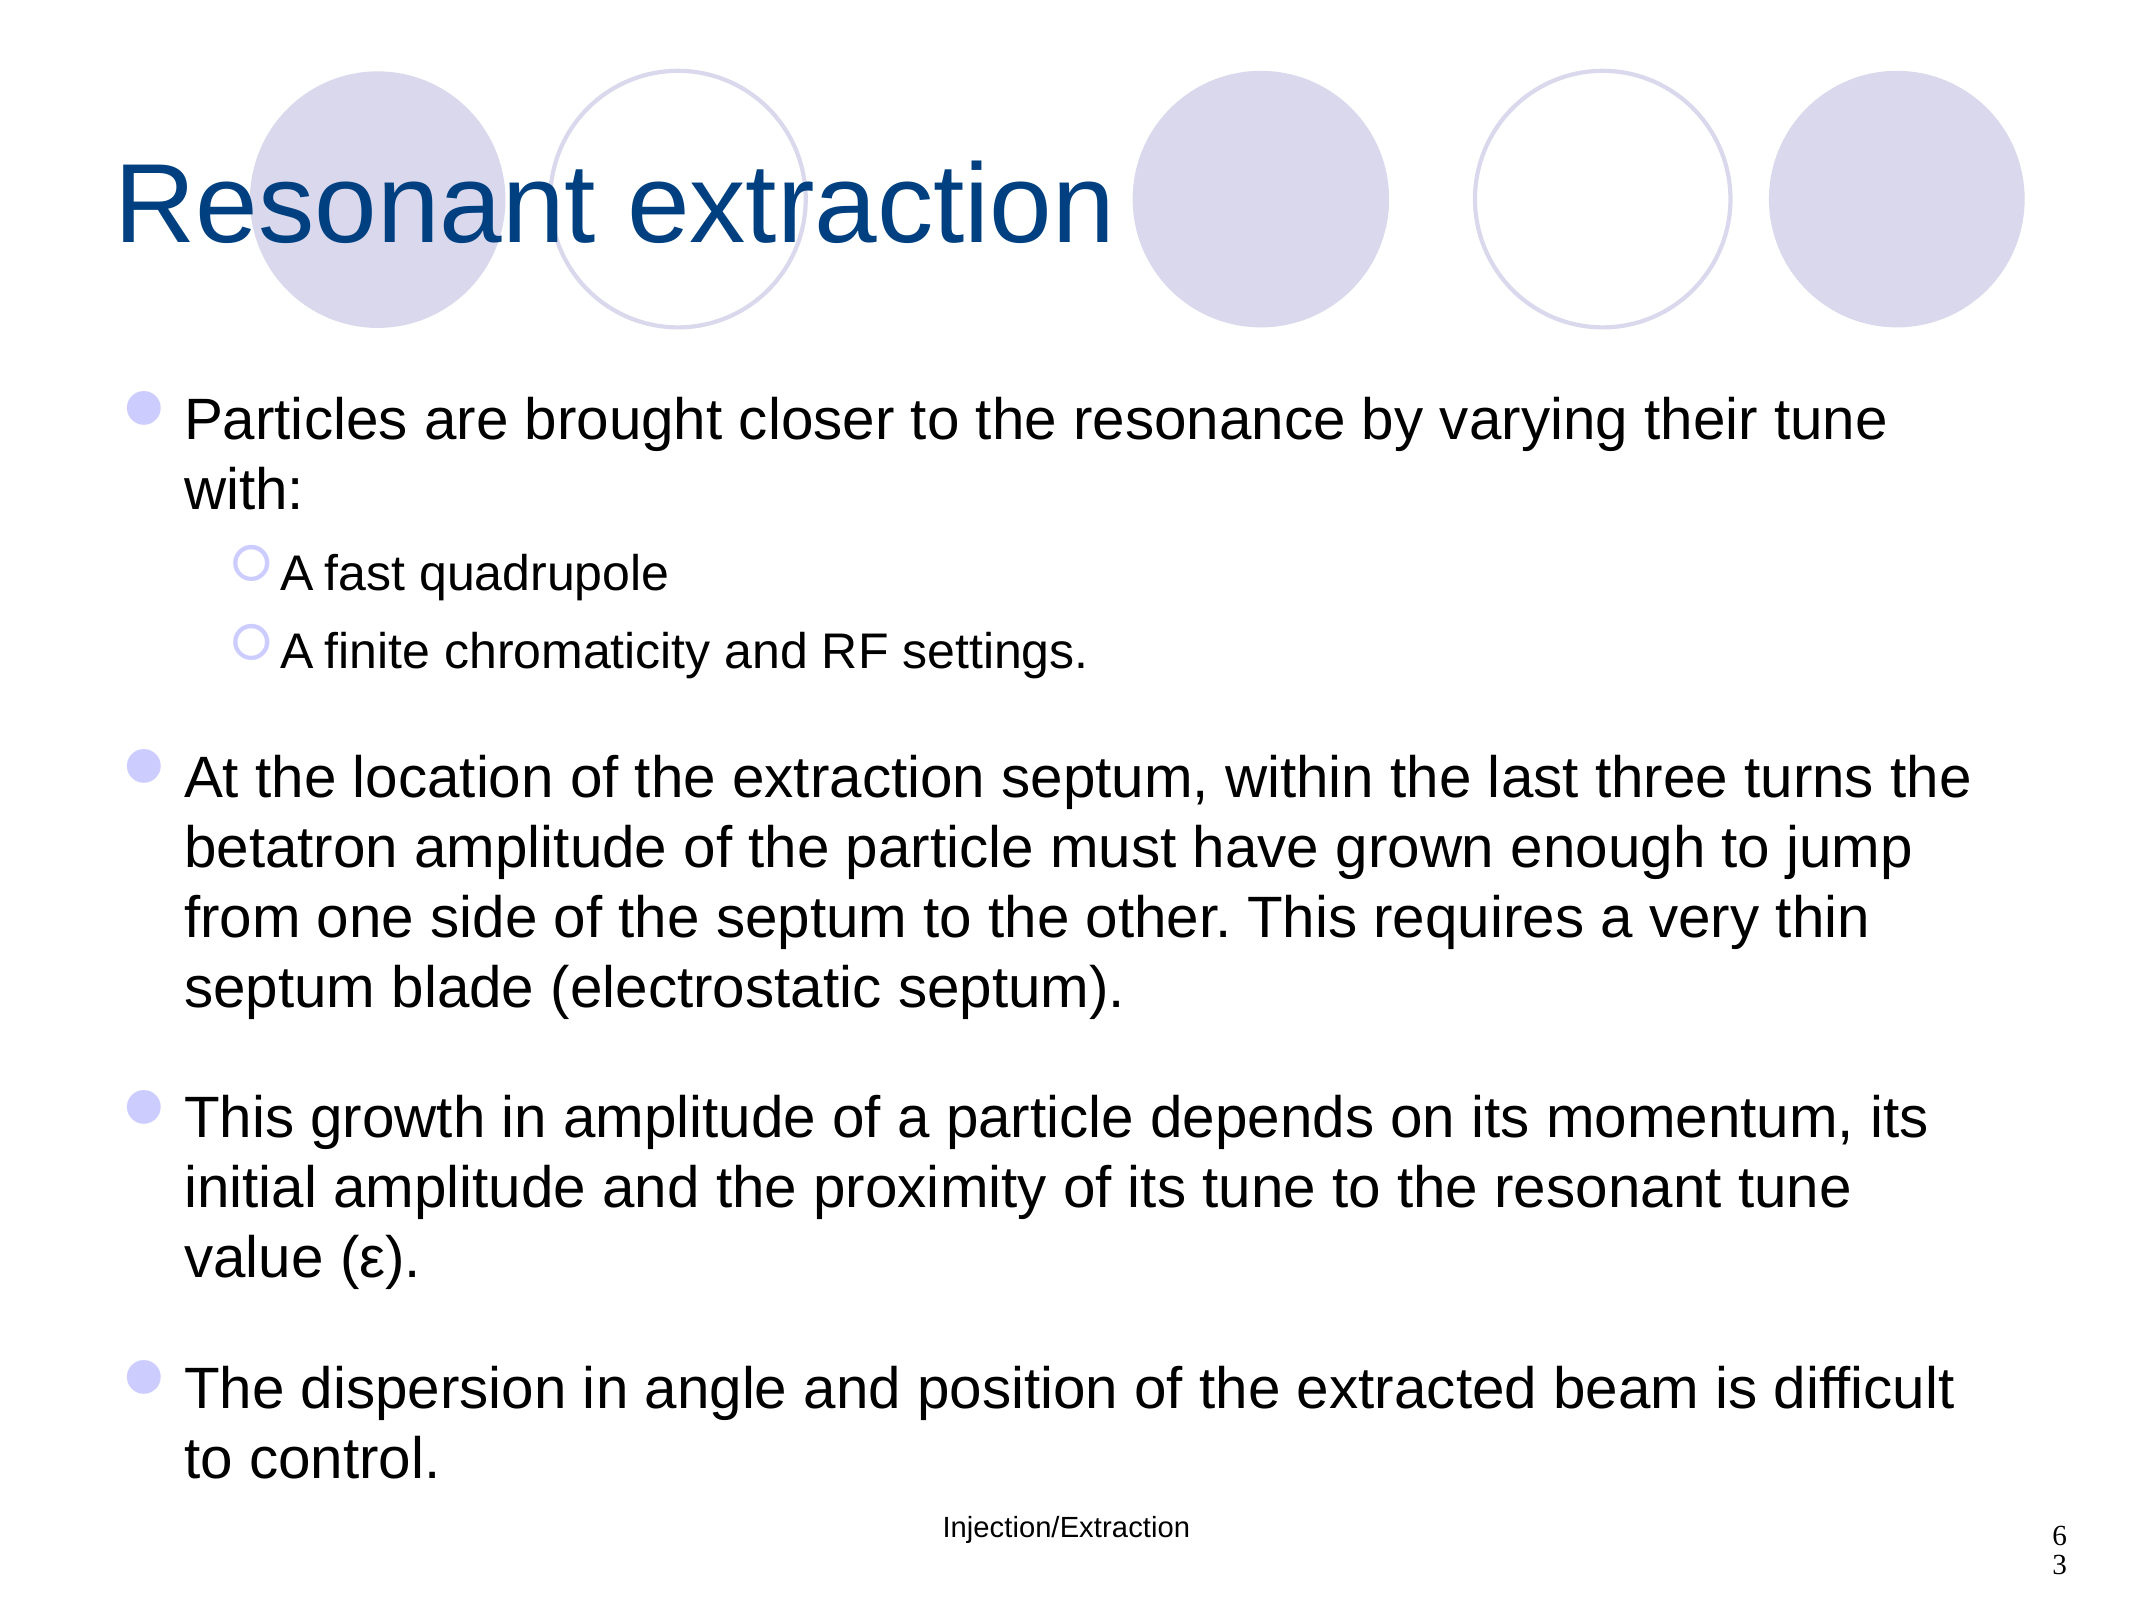

# Resonant extraction
Particles are brought closer to the resonance by varying their tune with:
A fast quadrupole
A finite chromaticity and RF settings.
At the location of the extraction septum, within the last three turns the betatron amplitude of the particle must have grown enough to jump from one side of the septum to the other. This requires a very thin septum blade (electrostatic septum).
This growth in amplitude of a particle depends on its momentum, its initial amplitude and the proximity of its tune to the resonant tune value (ε).
The dispersion in angle and position of the extracted beam is difficult to control.
63